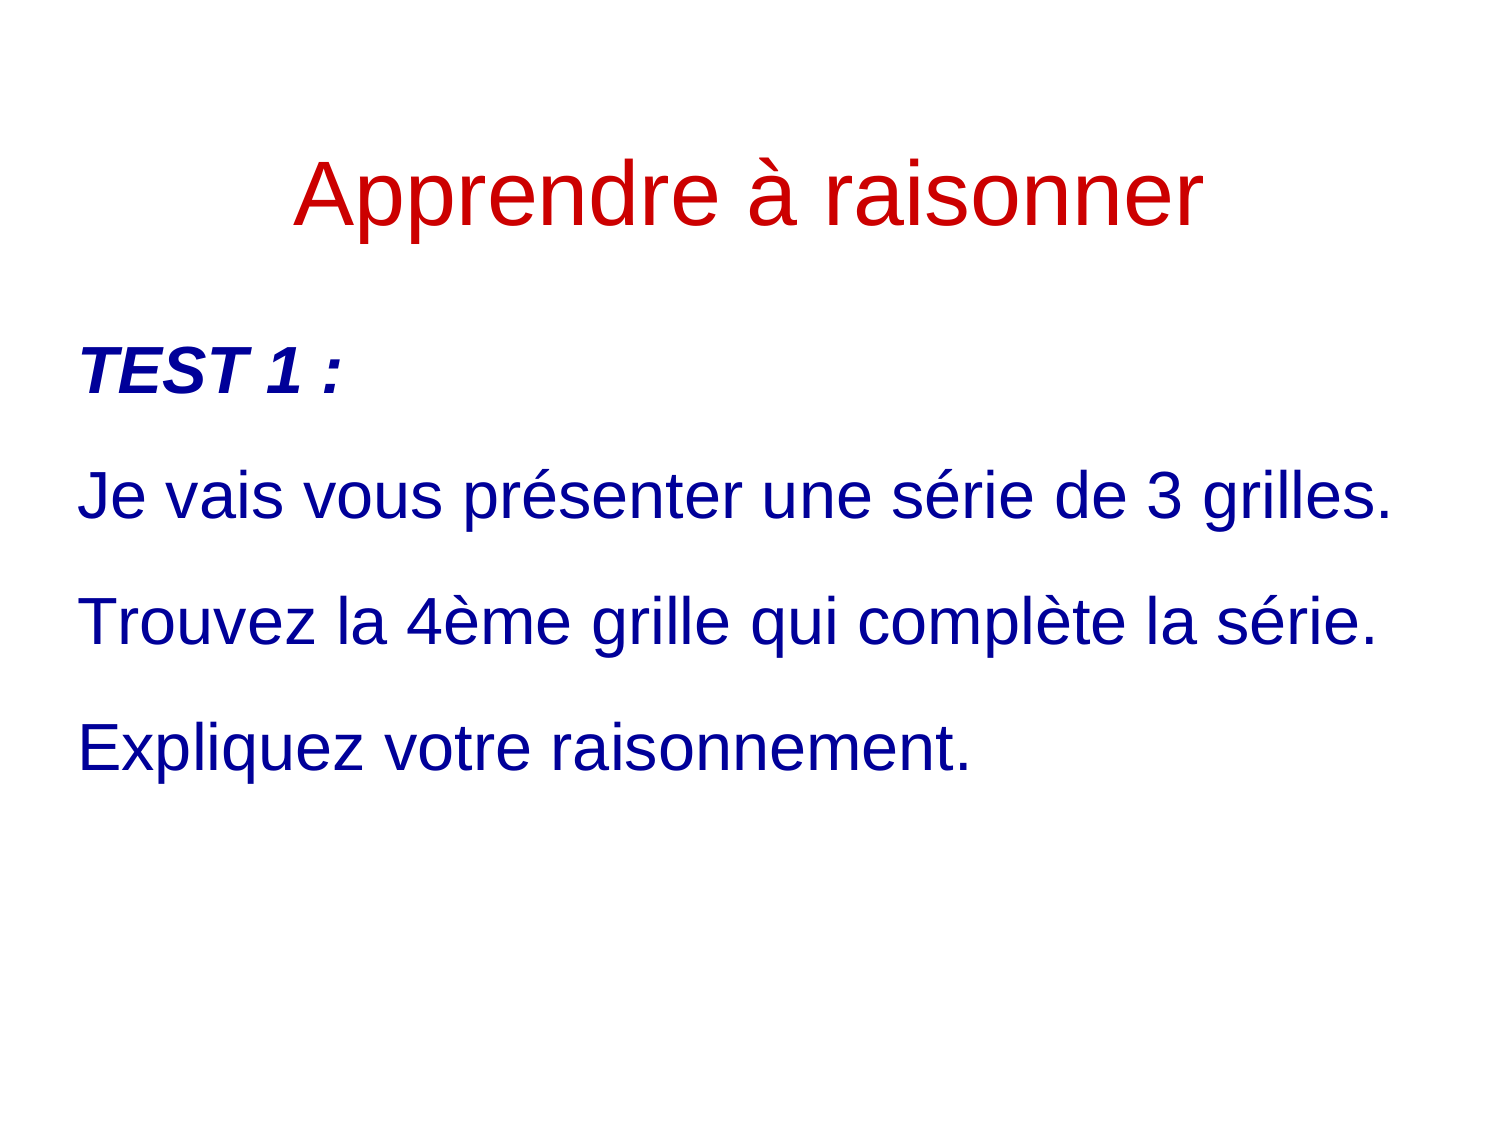

# Apprendre à raisonner
TEST 1 :
Je vais vous présenter une série de 3 grilles.
Trouvez la 4ème grille qui complète la série.
Expliquez votre raisonnement.